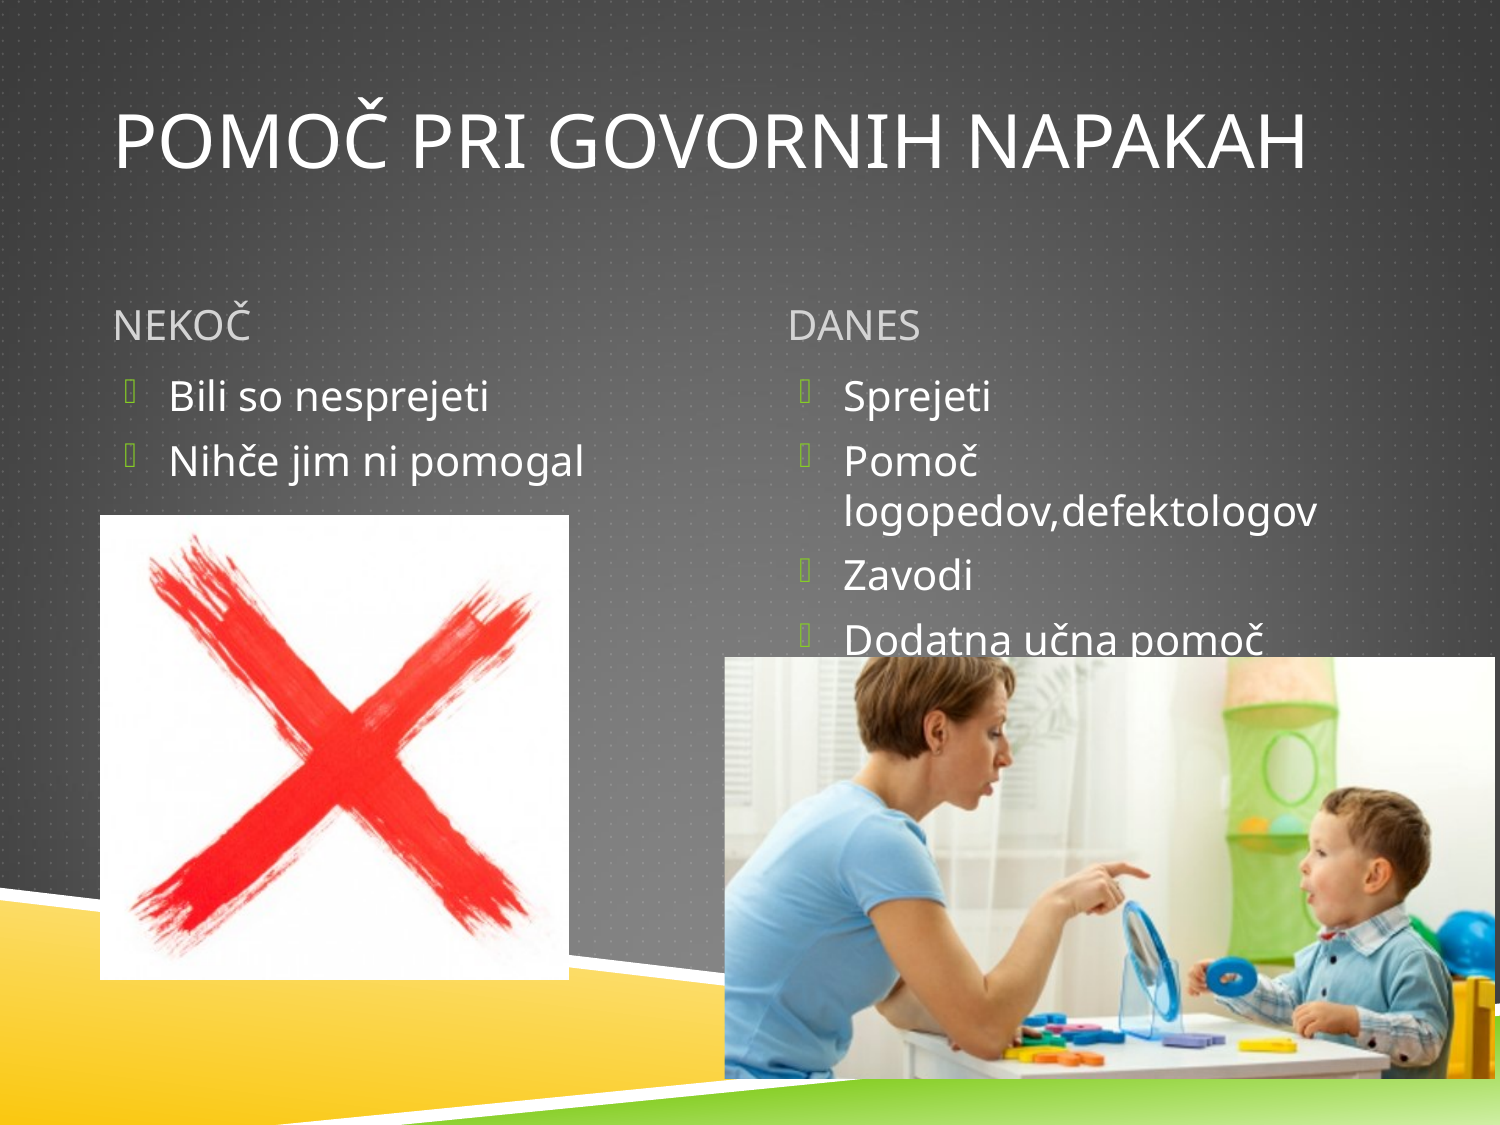

# Pomoč pri govornih napakah
NEKOČ
DANES
Bili so nesprejeti
Nihče jim ni pomogal
Sprejeti
Pomoč logopedov,defektologov
Zavodi
Dodatna učna pomoč